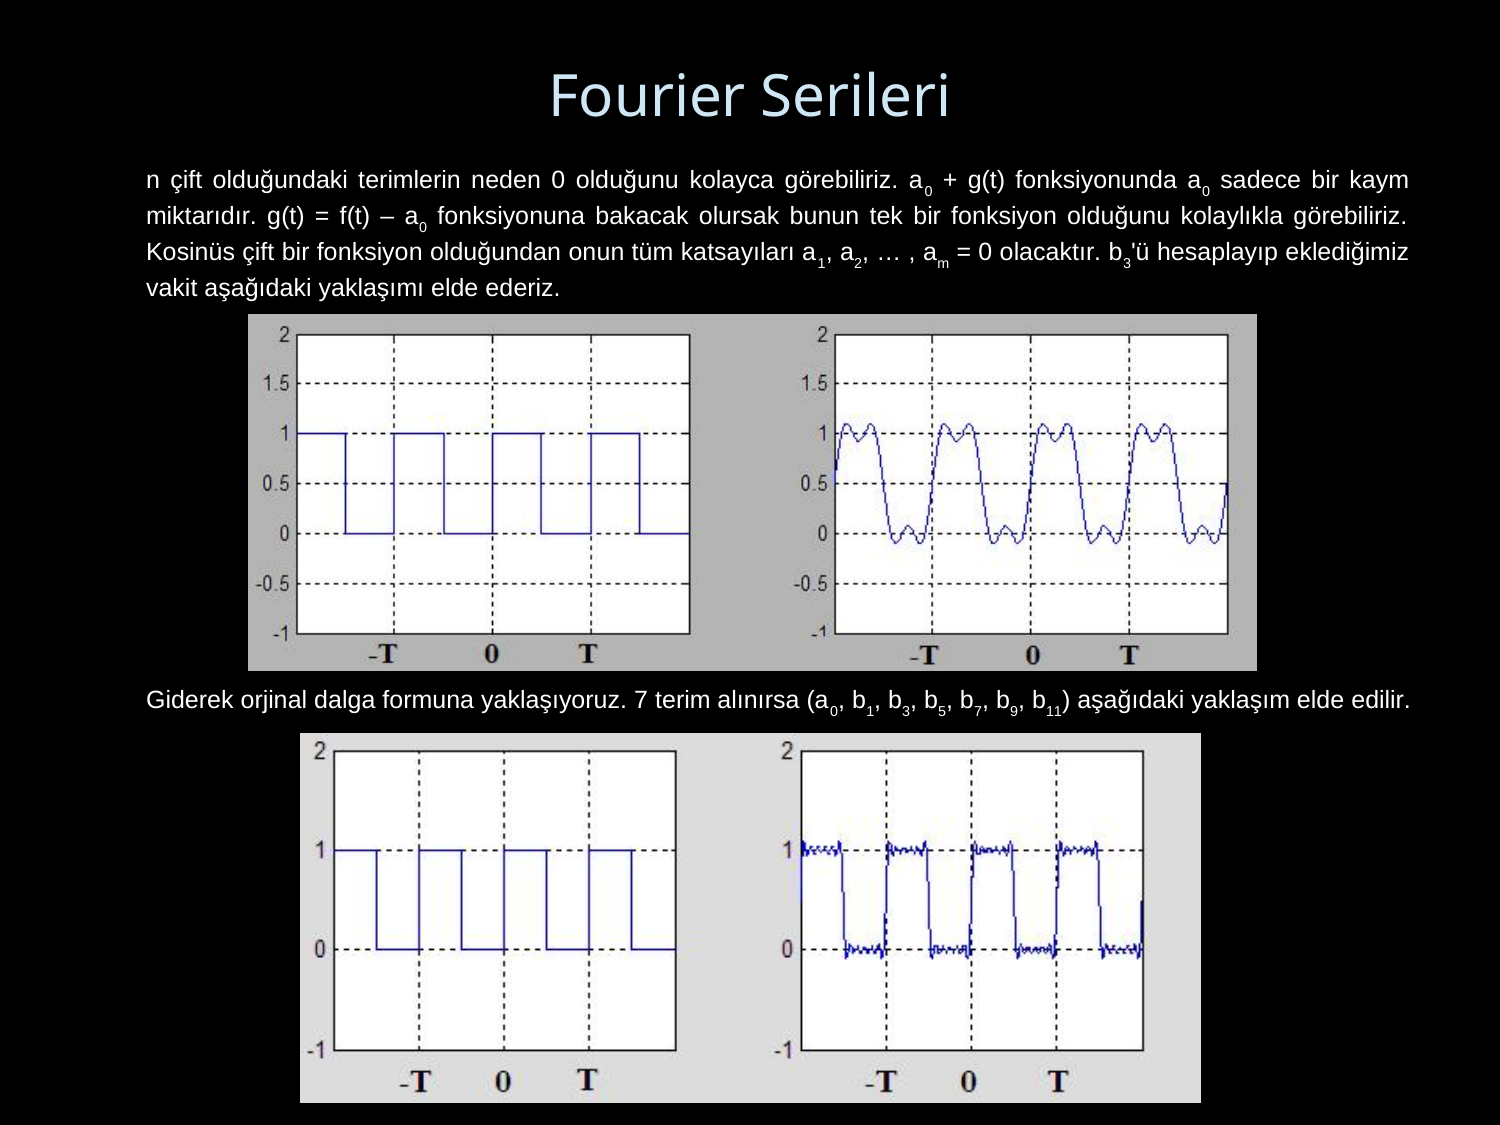

# Fourier Serileri
n çift olduğundaki terimlerin neden 0 olduğunu kolayca görebiliriz. a0 + g(t) fonksiyonunda a0 sadece bir kaym miktarıdır. g(t) = f(t) – a0 fonksiyonuna bakacak olursak bunun tek bir fonksiyon olduğunu kolaylıkla görebiliriz. Kosinüs çift bir fonksiyon olduğundan onun tüm katsayıları a1, a2, … , am = 0 olacaktır. b3'ü hesaplayıp eklediğimiz vakit aşağıdaki yaklaşımı elde ederiz.
Giderek orjinal dalga formuna yaklaşıyoruz. 7 terim alınırsa (a0, b1, b3, b5, b7, b9, b11) aşağıdaki yaklaşım elde edilir.